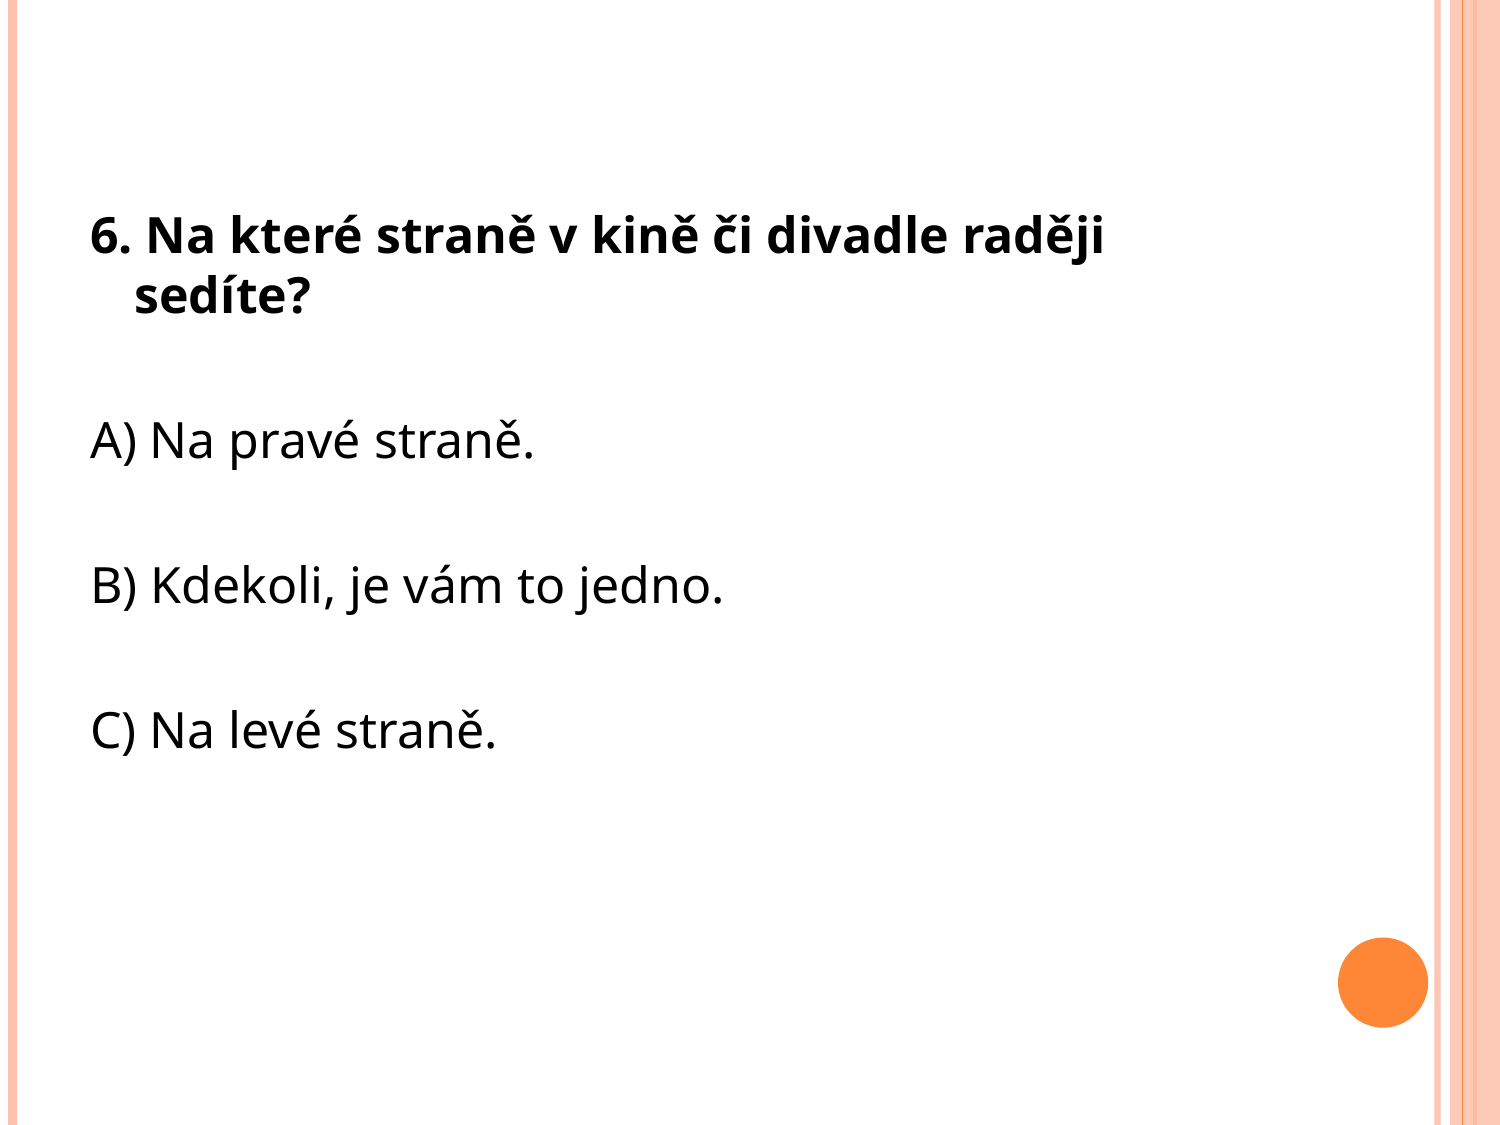

#
6. Na které straně v kině či divadle raději sedíte?
A) Na pravé straně.
B) Kdekoli, je vám to jedno.
C) Na levé straně.